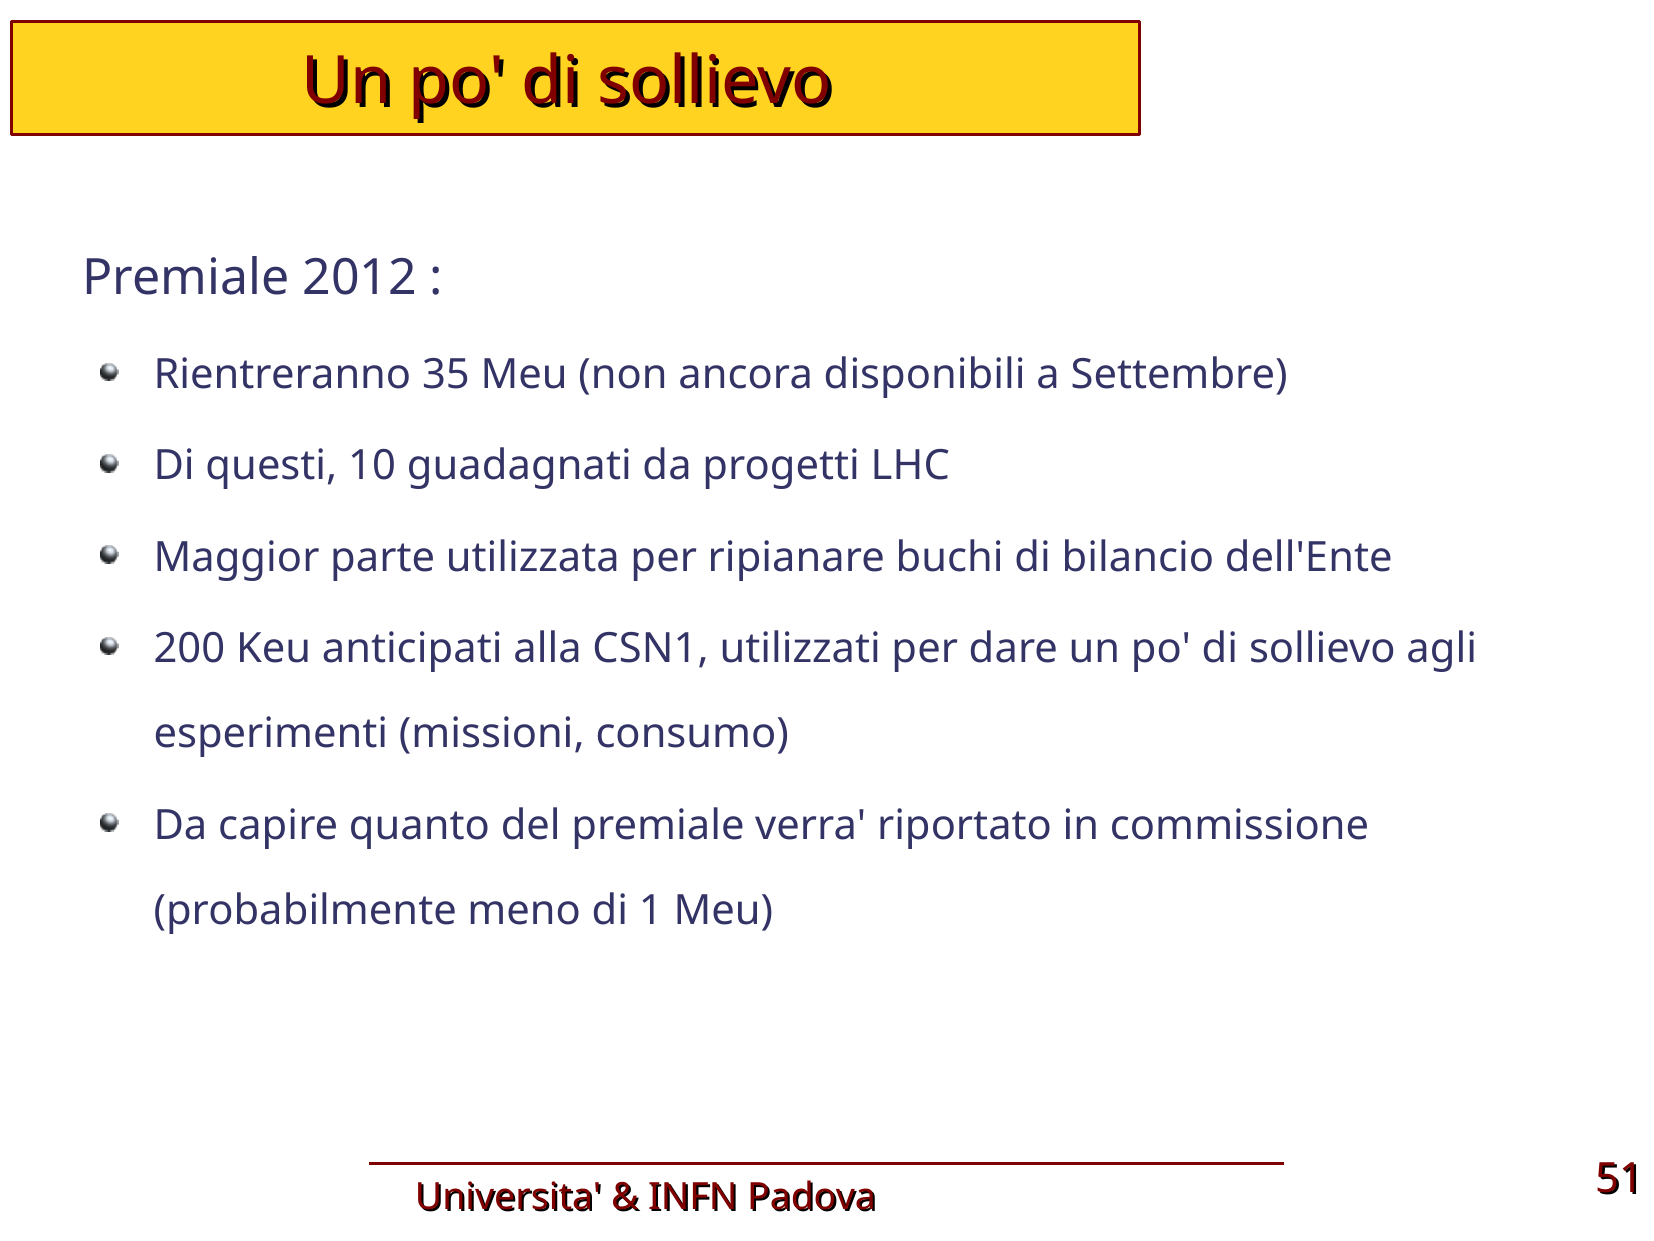

# Un po' di sollievo
Premiale 2012 :
Rientreranno 35 Meu (non ancora disponibili a Settembre)
Di questi, 10 guadagnati da progetti LHC
Maggior parte utilizzata per ripianare buchi di bilancio dell'Ente
200 Keu anticipati alla CSN1, utilizzati per dare un po' di sollievo agli esperimenti (missioni, consumo)
Da capire quanto del premiale verra' riportato in commissione (probabilmente meno di 1 Meu)